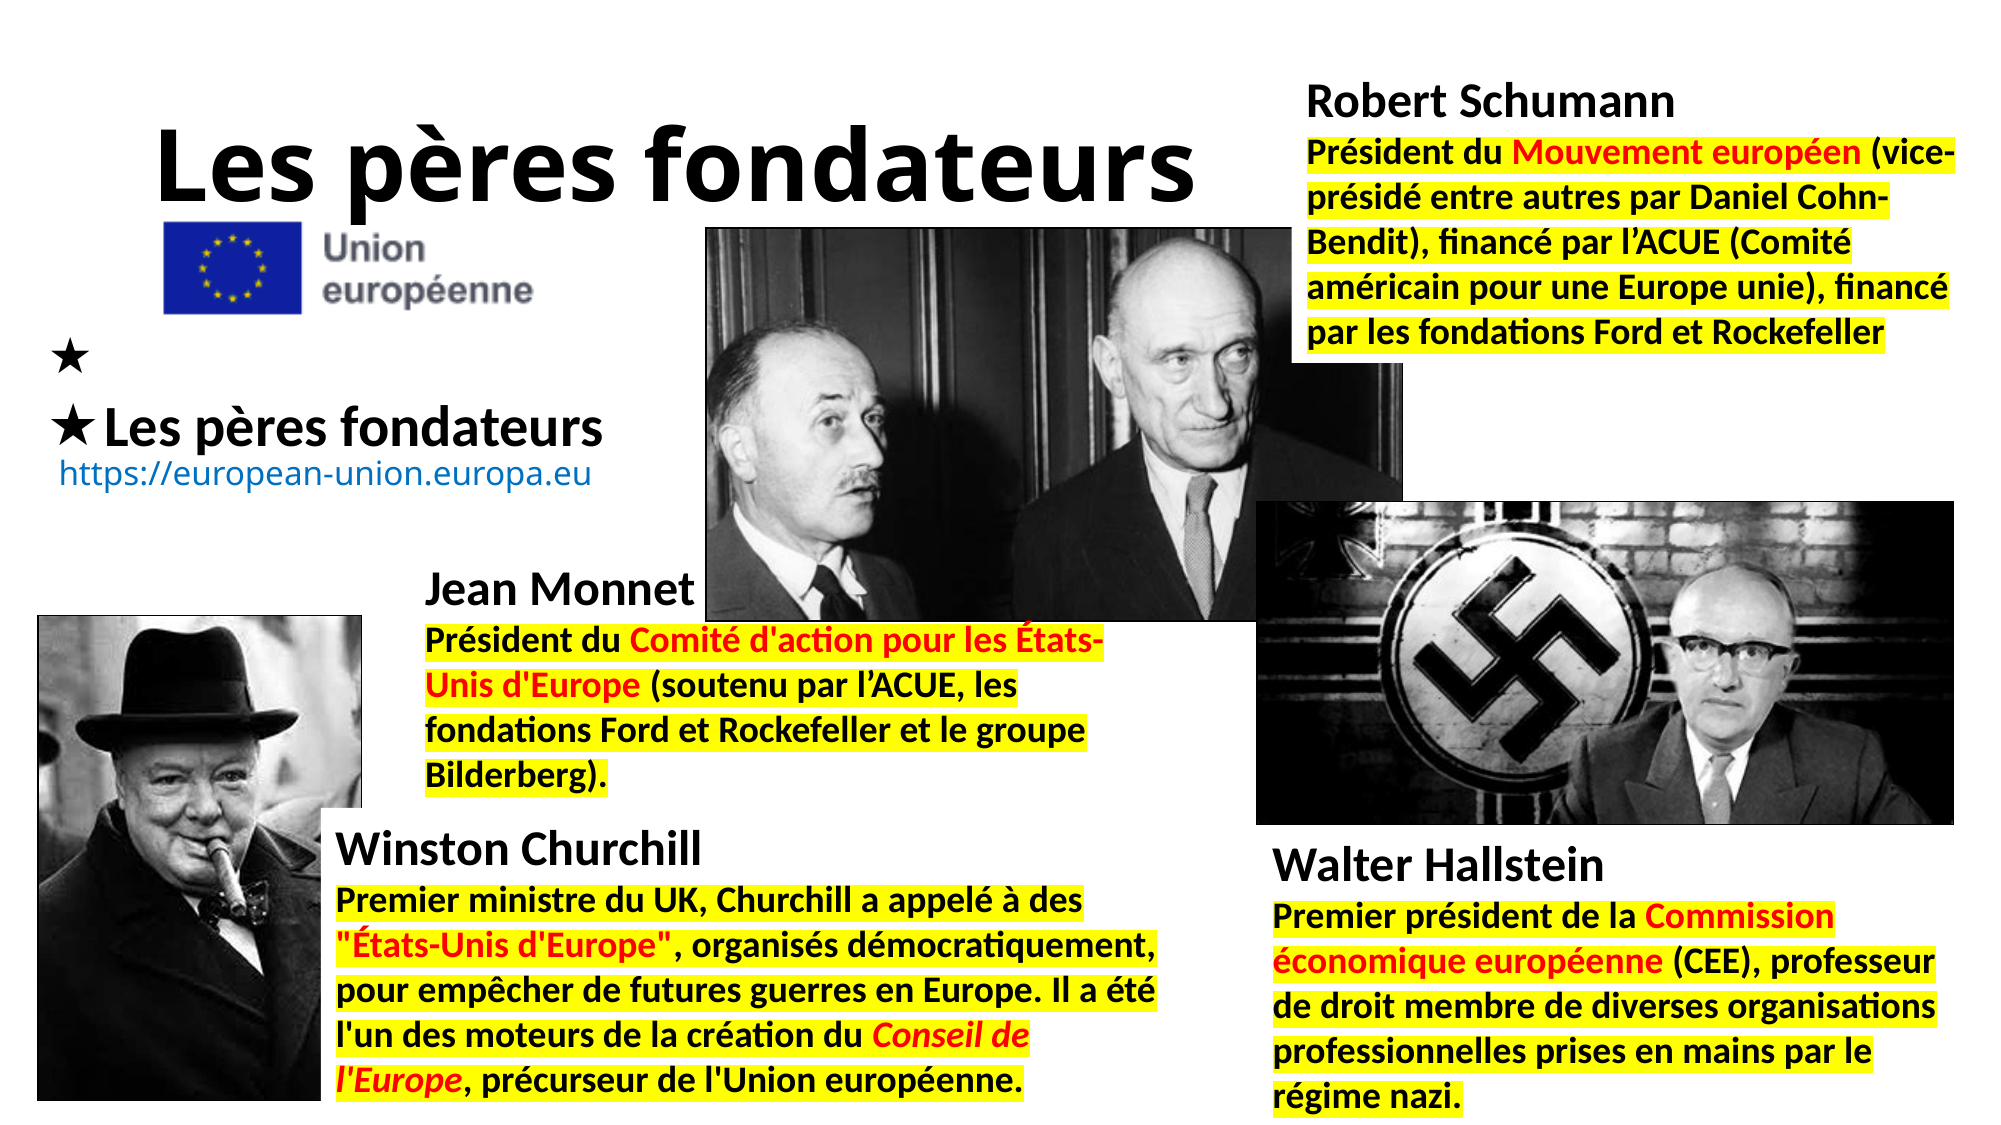

# Les pères fondateurs
Robert Schumann
Président du Mouvement européen (vice-présidé entre autres par Daniel Cohn-Bendit), financé par l’ACUE (Comité américain pour une Europe unie), financé par les fondations Ford et Rockefeller
Les pères fondateurs
https://european-union.europa.eu
Jean Monnet
Président du Comité d'action pour les États-Unis d'Europe (soutenu par l’ACUE, les fondations Ford et Rockefeller et le groupe Bilderberg).
Winston Churchill
Premier ministre du UK, Churchill a appelé à des "États-Unis d'Europe", organisés démocratiquement, pour empêcher de futures guerres en Europe. Il a été l'un des moteurs de la création du Conseil de l'Europe, précurseur de l'Union européenne.
Walter Hallstein
Premier président de la Commission économique européenne (CEE), professeur de droit membre de diverses organisations professionnelles prises en mains par le régime nazi.